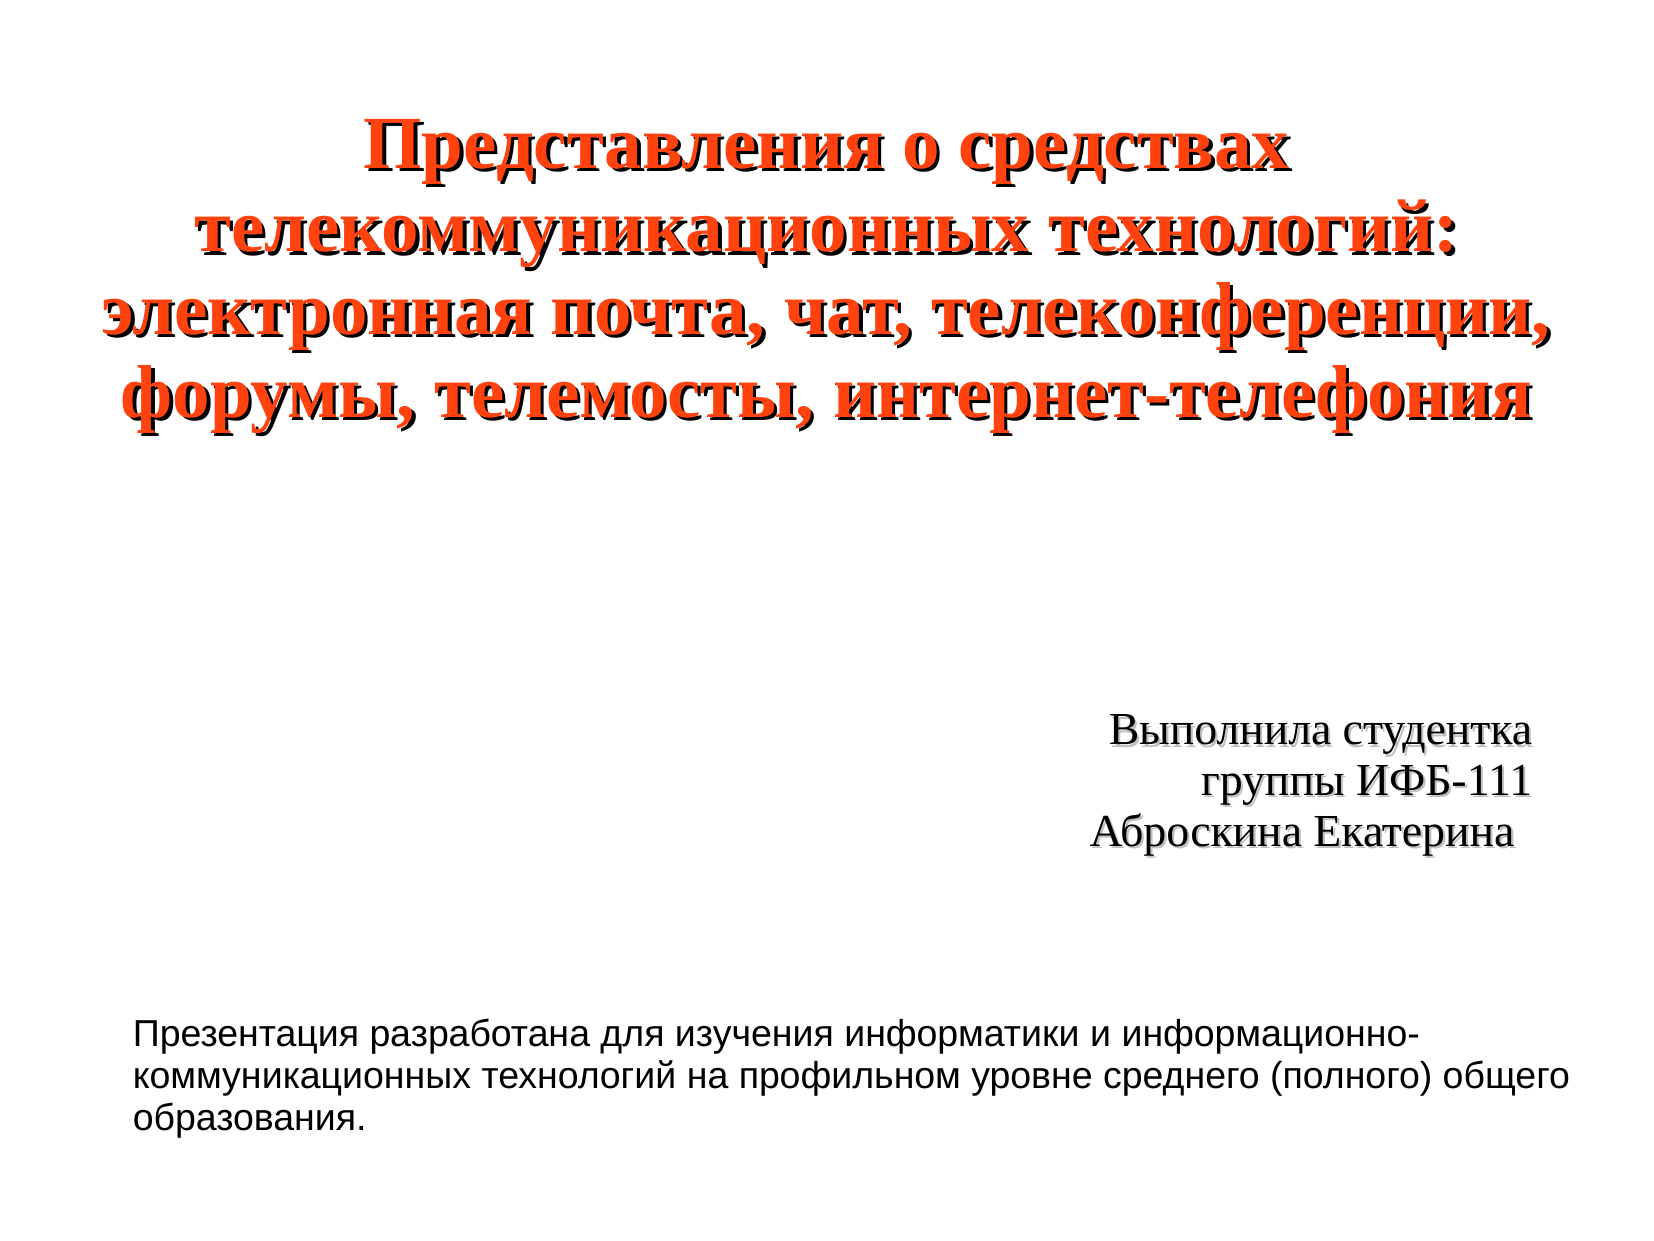

Представления о средствах телекоммуникационных технологий: электронная почта, чат, телеконференции, форумы, телемосты, интернет-телефония
Выполнила студентка группы ИФБ-111
Аброскина Екатерина
Презентация разработана для изучения информатики и информационно-коммуникационных технологий на профильном уровне среднего (полного) общего образования.